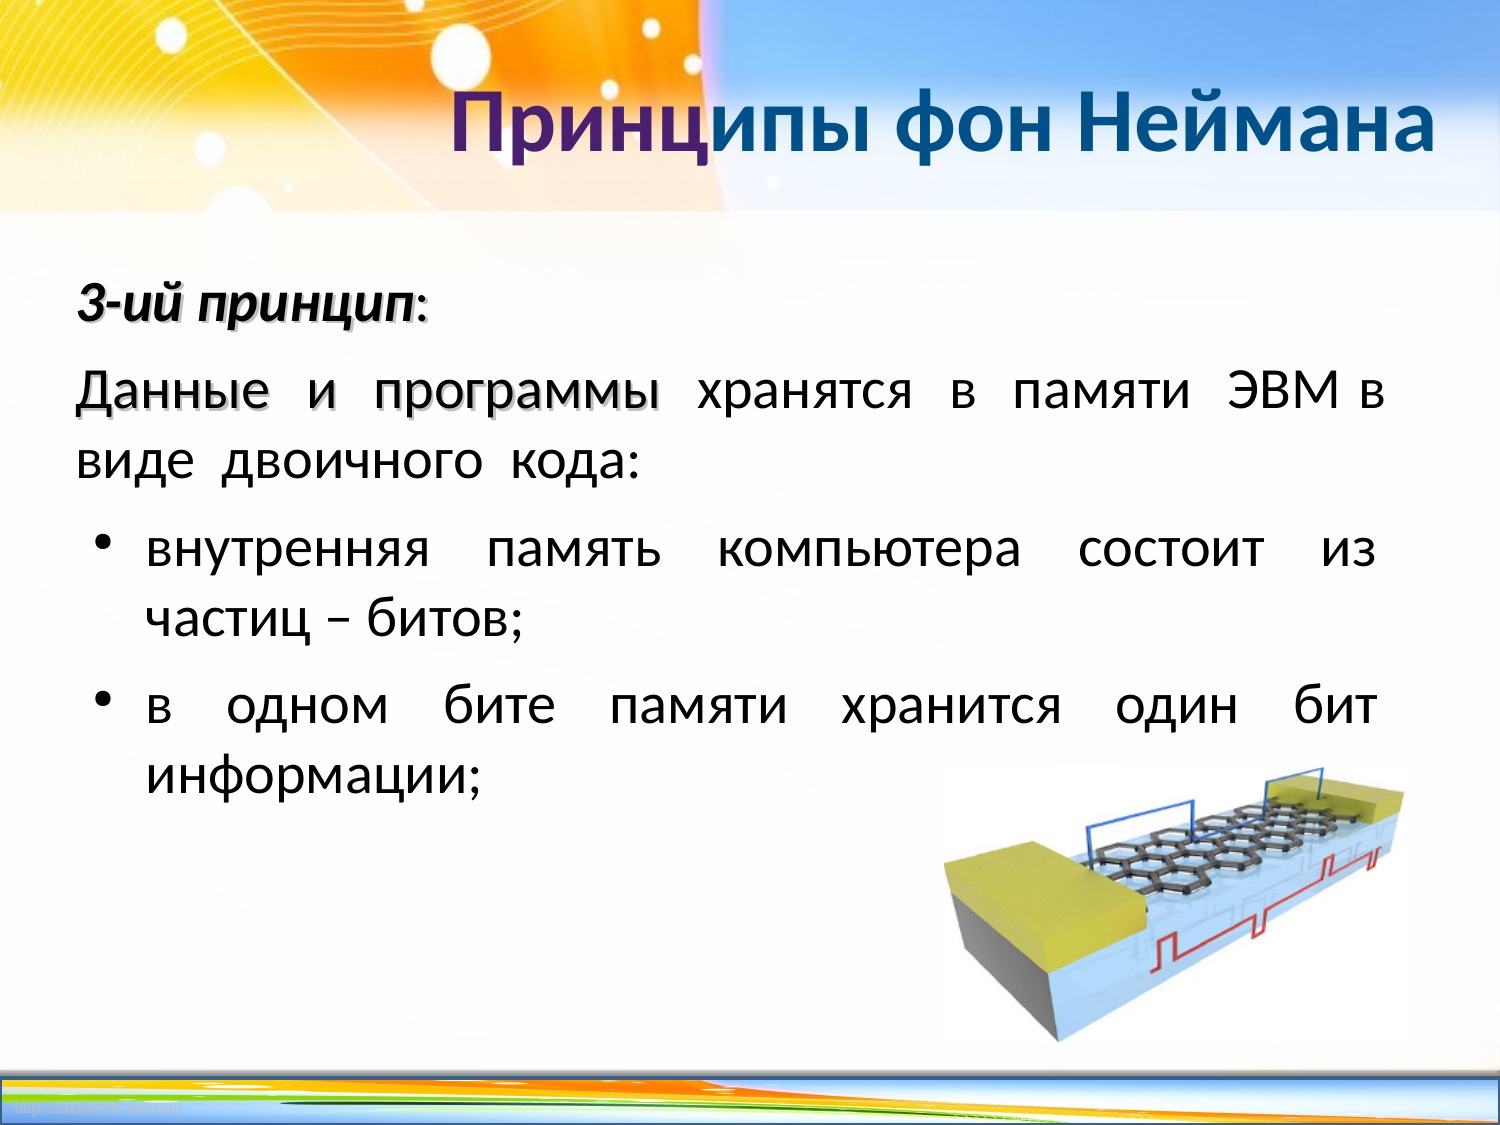

Принципы фон Неймана
# 3-ий принцип:
Данные и программы хранятся в памяти ЭВМ в виде двоичного кода:
внутренняя память компьютера состоит из частиц – битов;
в одном бите памяти хранится один бит информации;